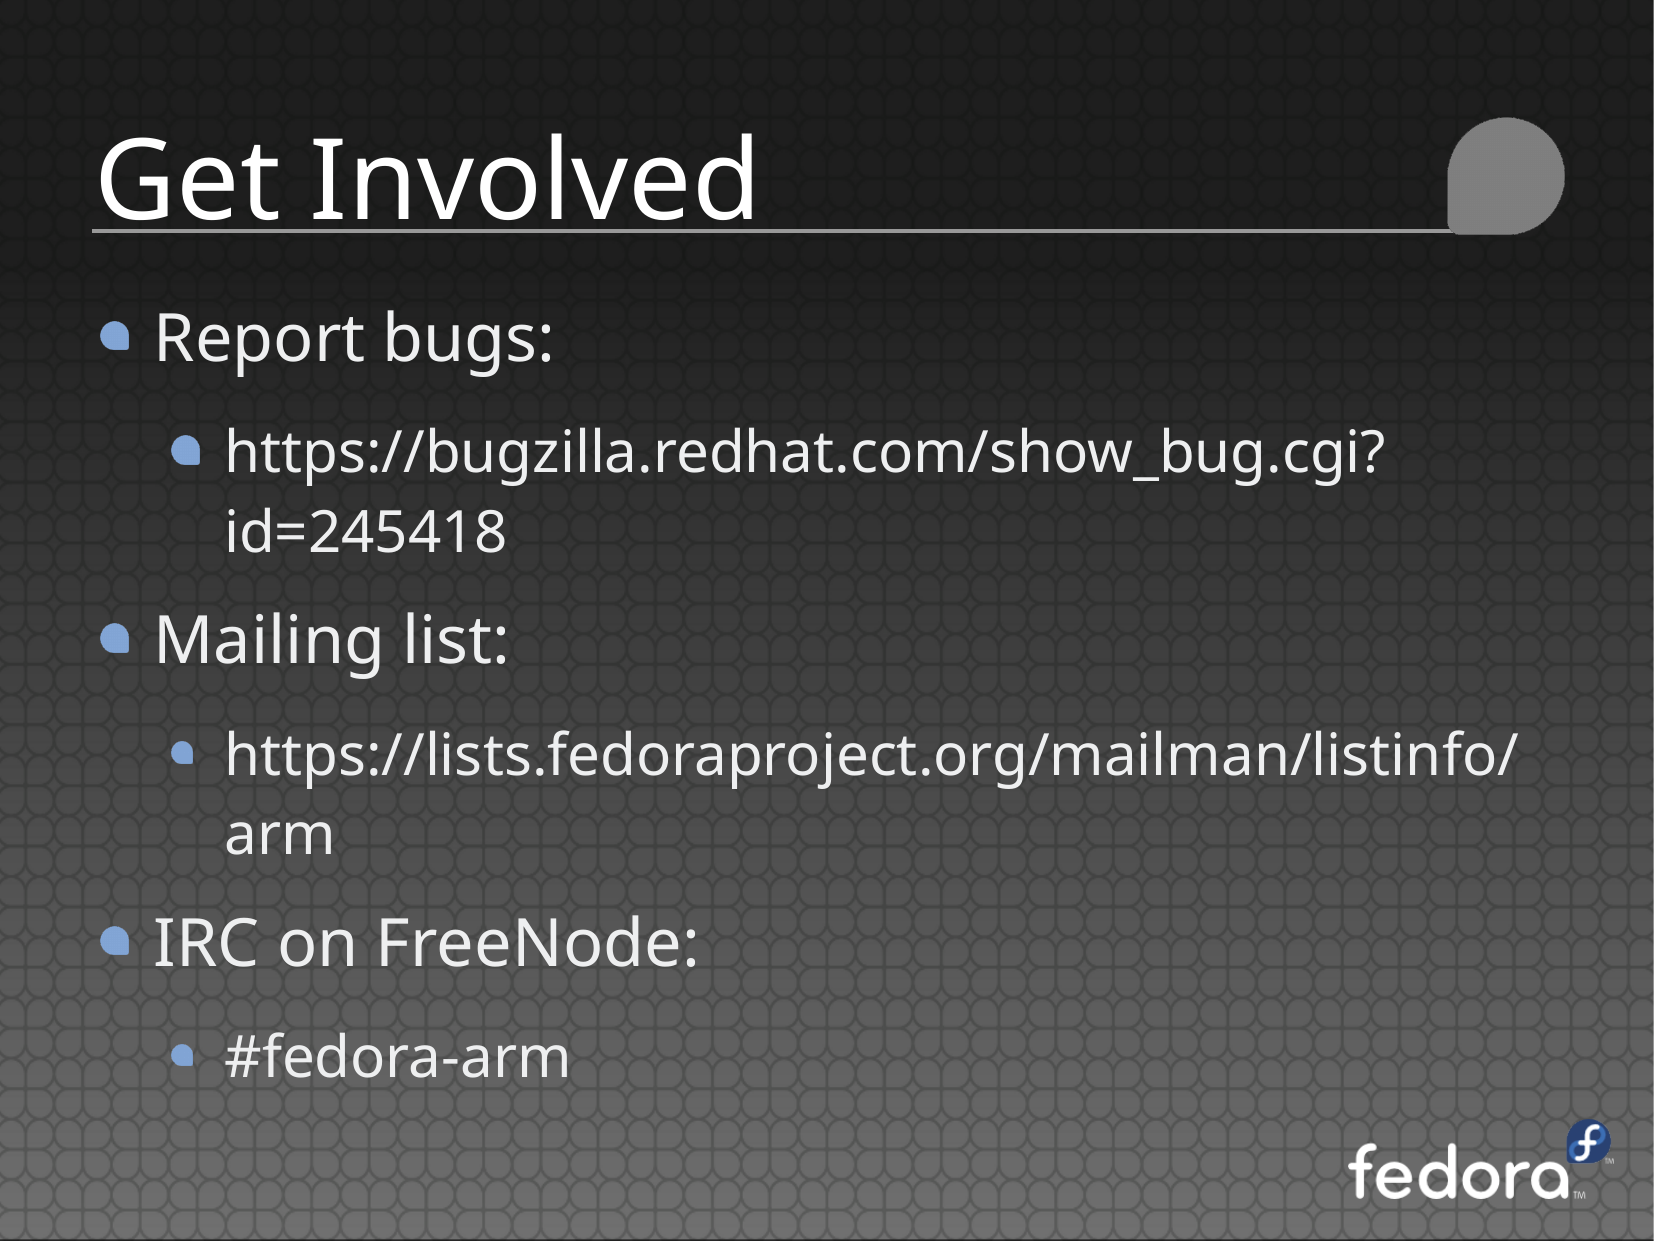

Get Involved
# Report bugs:
https://bugzilla.redhat.com/show_bug.cgi?id=245418
Mailing list:
https://lists.fedoraproject.org/mailman/listinfo/arm
IRC on FreeNode:
#fedora-arm